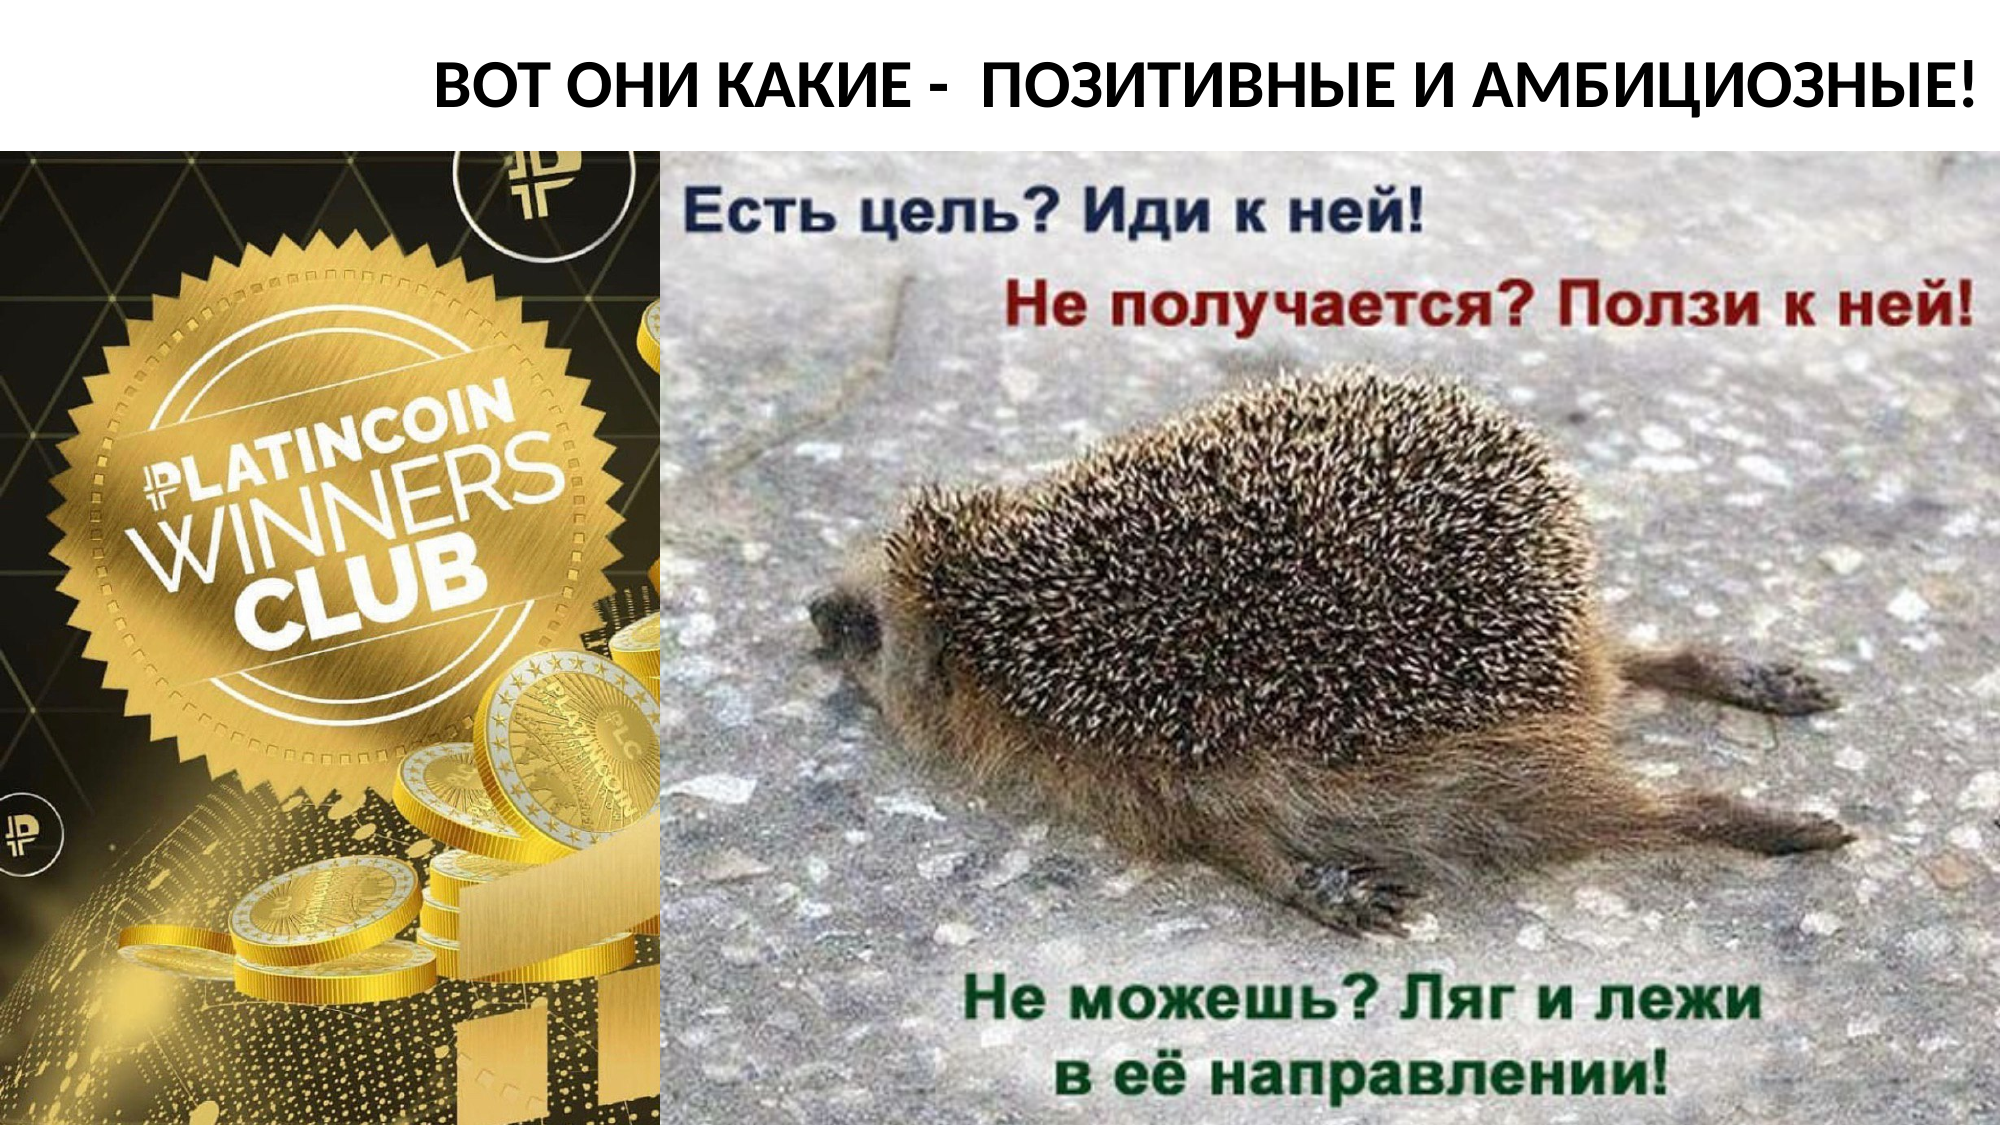

ВОТ ОНИ КАКИЕ - ПОЗИТИВНЫЕ И АМБИЦИОЗНЫЕ!
#